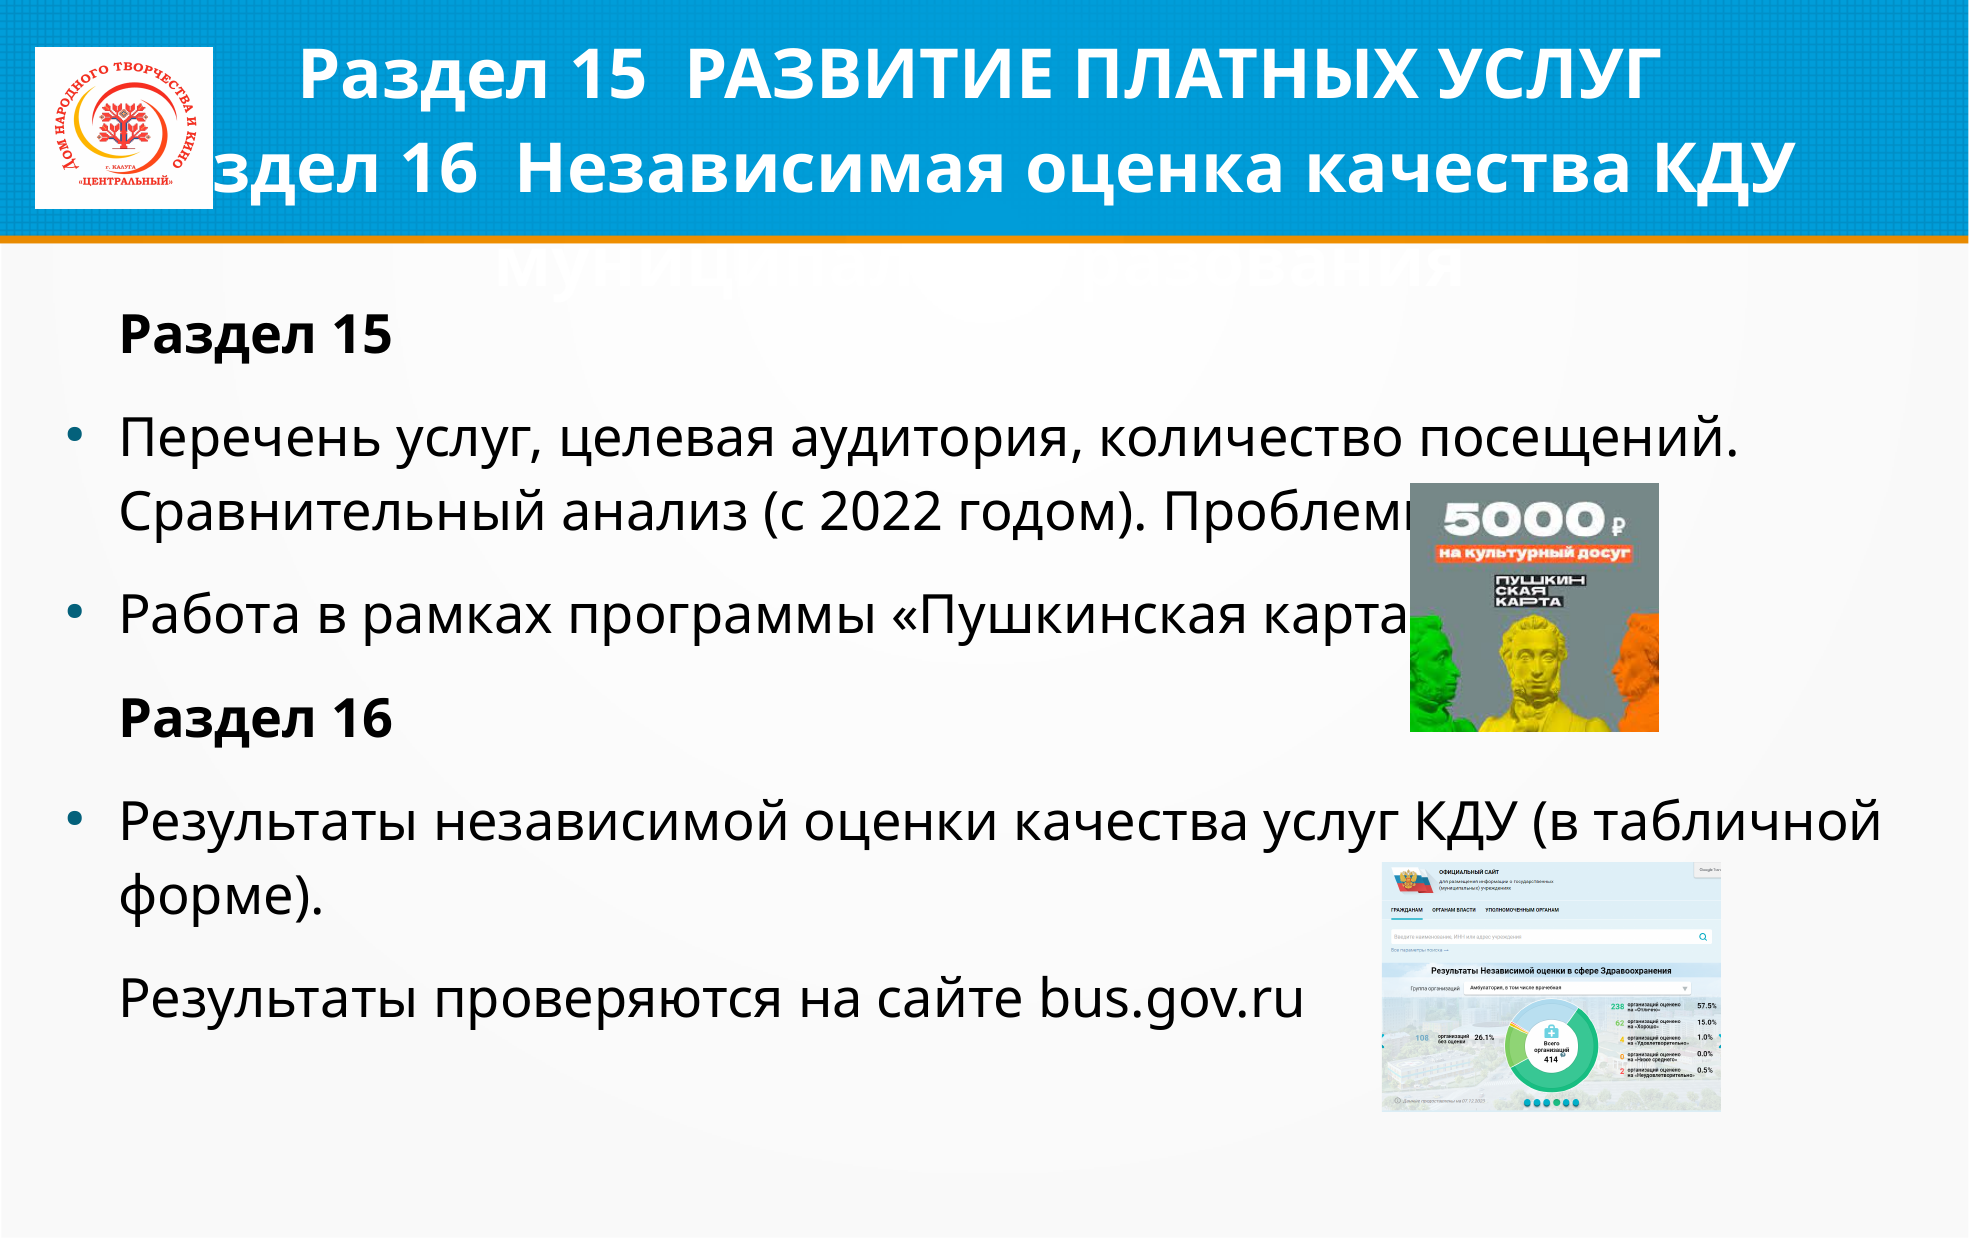

# Раздел 15 РАЗВИТИЕ ПЛАТНЫХ УСЛУГ Раздел 16 Независимая оценка качества КДУ муниципальногразования
Раздел 15
Перечень услуг, целевая аудитория, количество посещений. Сравнительный анализ (с 2022 годом). Проблемы.
Работа в рамках программы «Пушкинская карта»
Раздел 16
Результаты независимой оценки качества услуг КДУ (в табличной форме).
Результаты проверяются на сайте bus.gov.ru